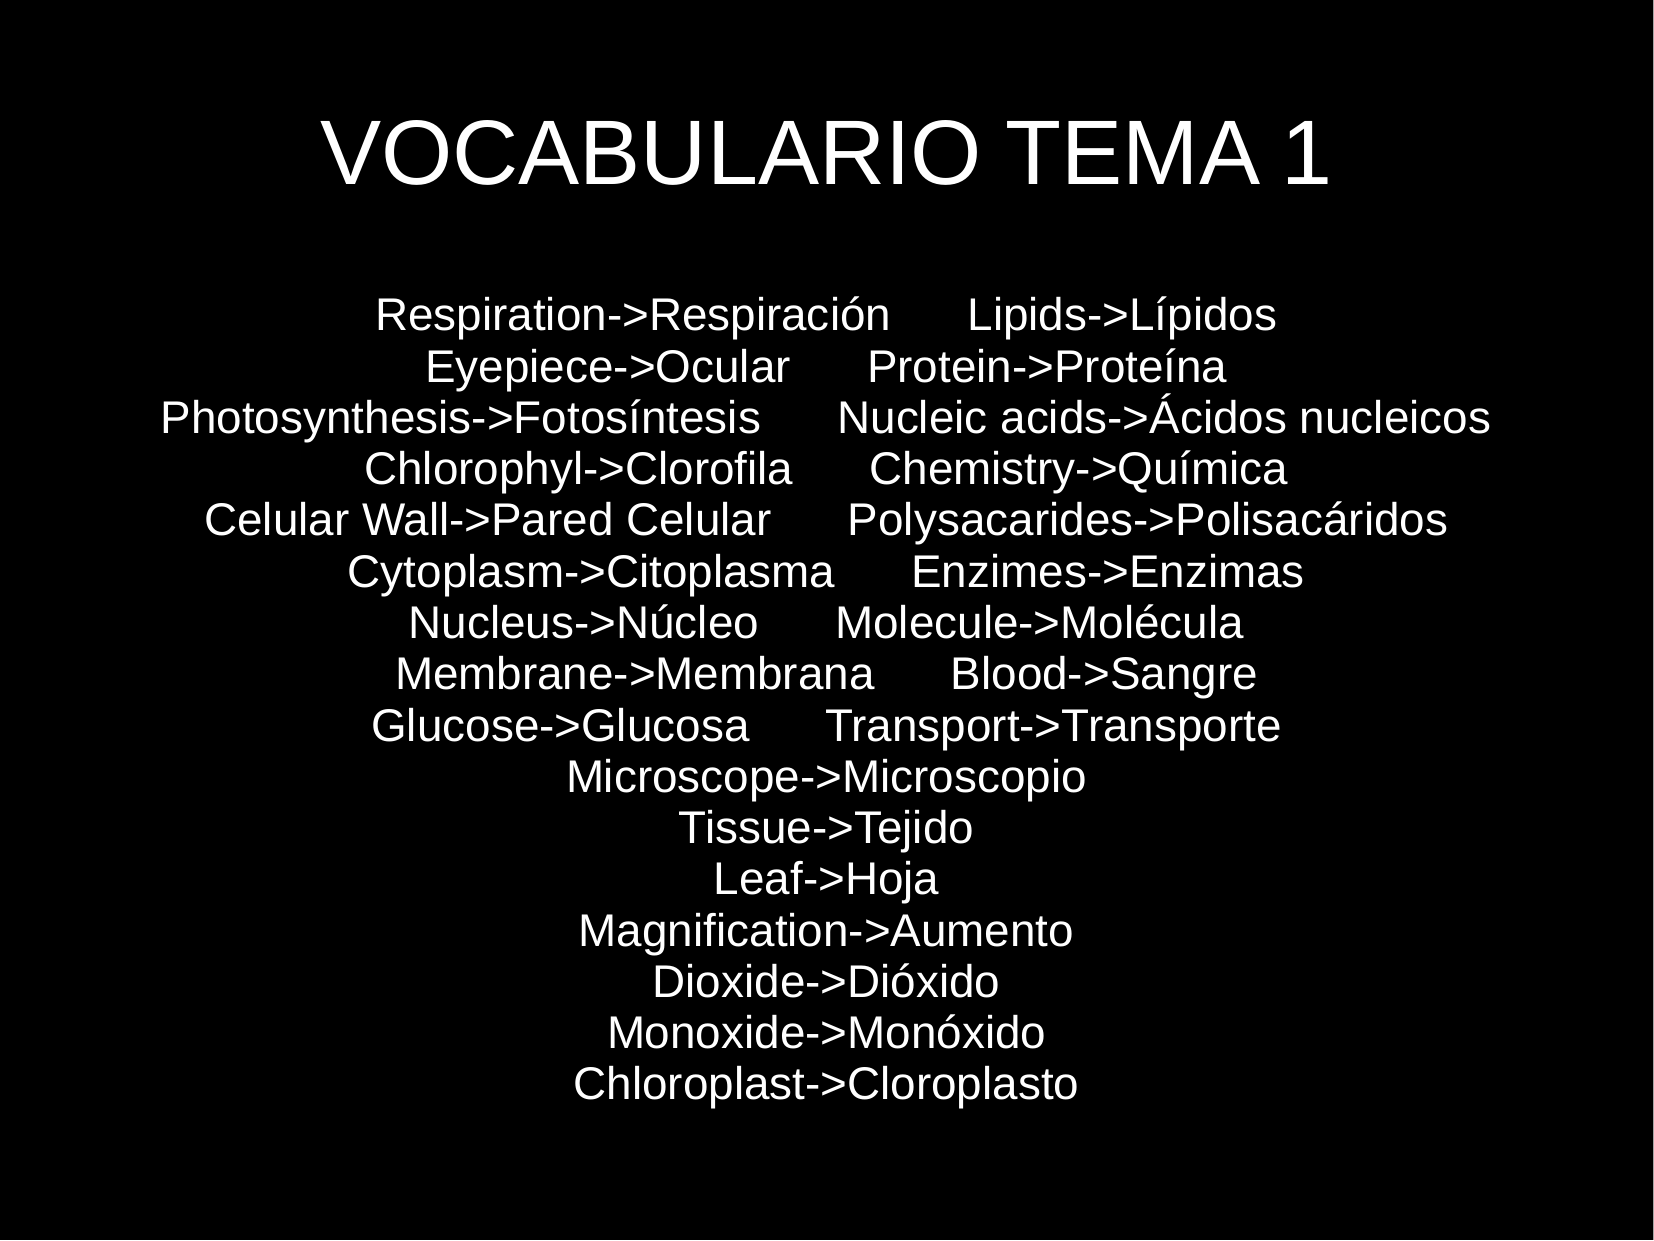

VOCABULARIO TEMA 1
# Respiration->Respiración Lipids->Lípidos
Eyepiece->Ocular Protein->Proteína
Photosynthesis->Fotosíntesis Nucleic acids->Ácidos nucleicos
Chlorophyl->Clorofila Chemistry->Química
Celular Wall->Pared Celular Polysacarides->Polisacáridos
Cytoplasm->Citoplasma Enzimes->Enzimas
Nucleus->Núcleo Molecule->Molécula
Membrane->Membrana Blood->Sangre
Glucose->Glucosa Transport->Transporte
Microscope->Microscopio
Tissue->Tejido
Leaf->Hoja
Magnification->Aumento
Dioxide->Dióxido
Monoxide->Monóxido
Chloroplast->Cloroplasto